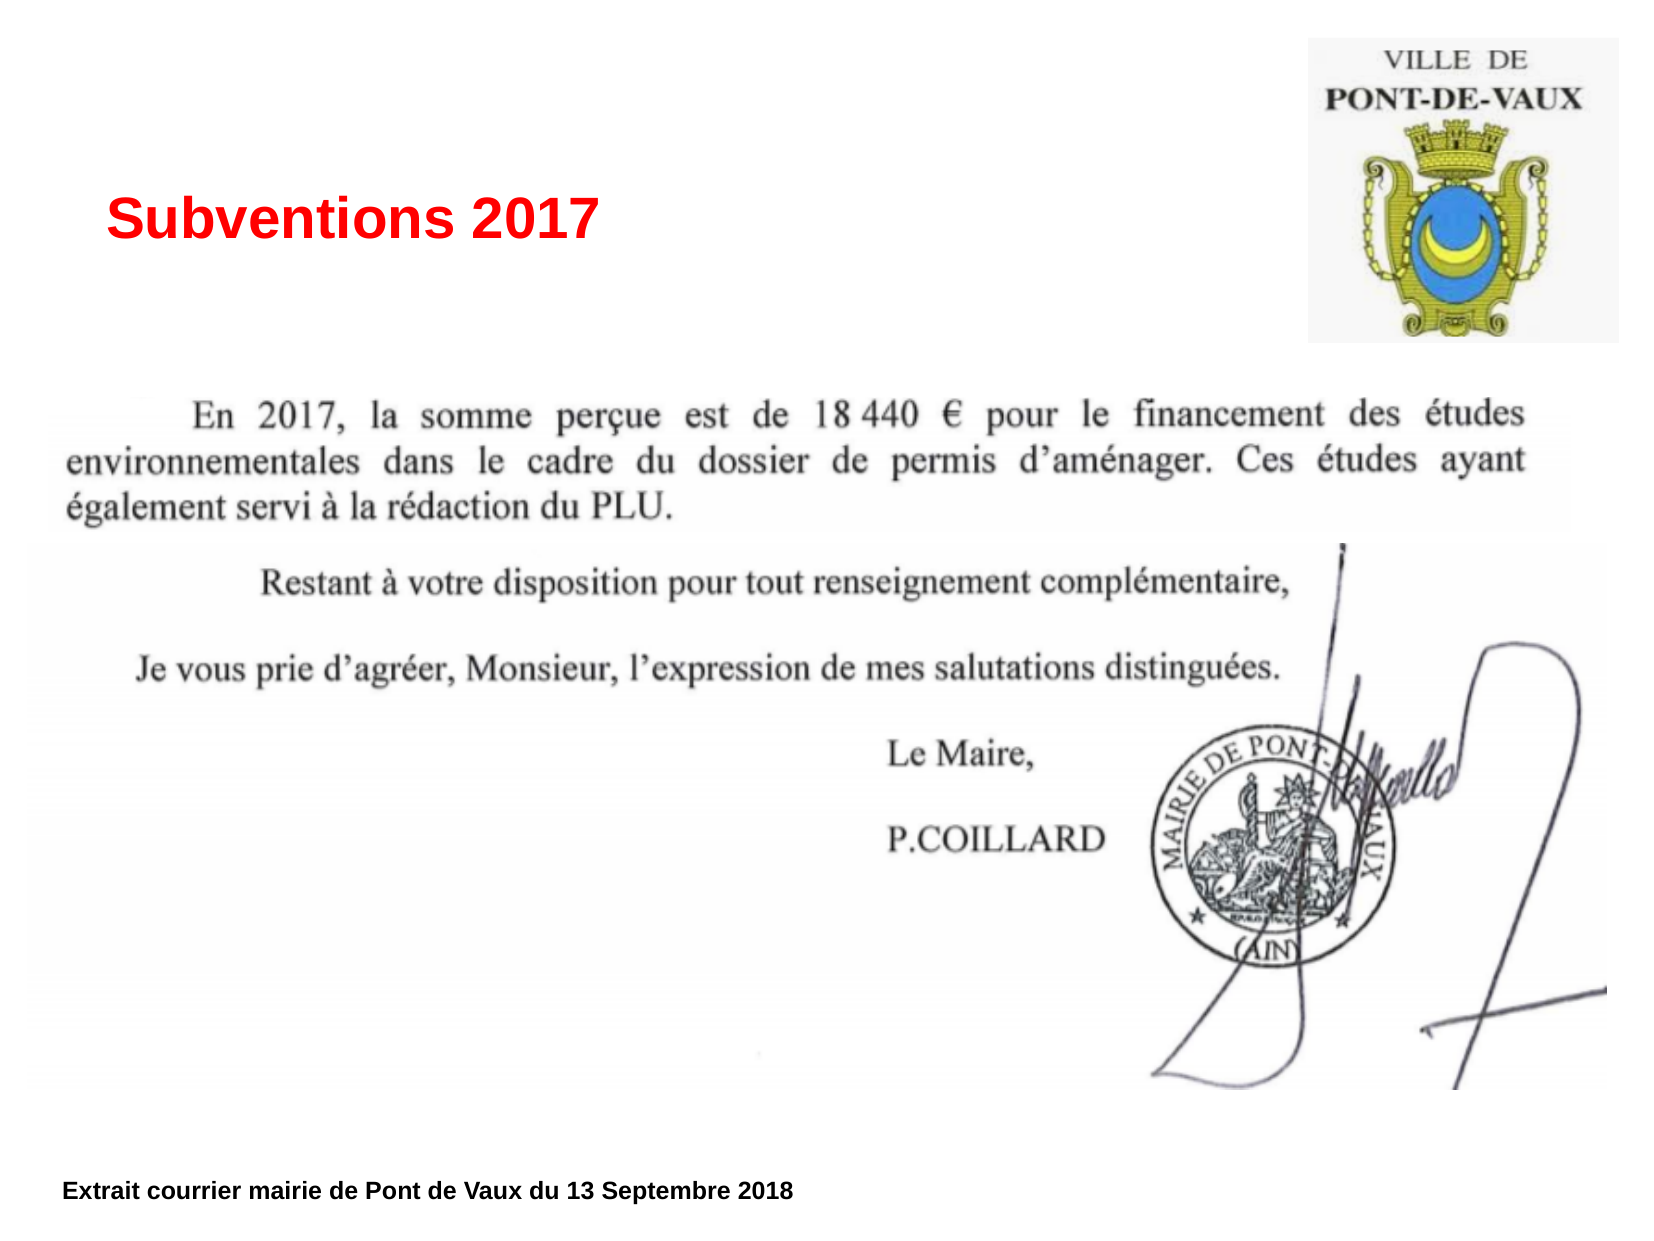

# Subventions 2017
Extrait courrier mairie de Pont de Vaux du 13 Septembre 2018